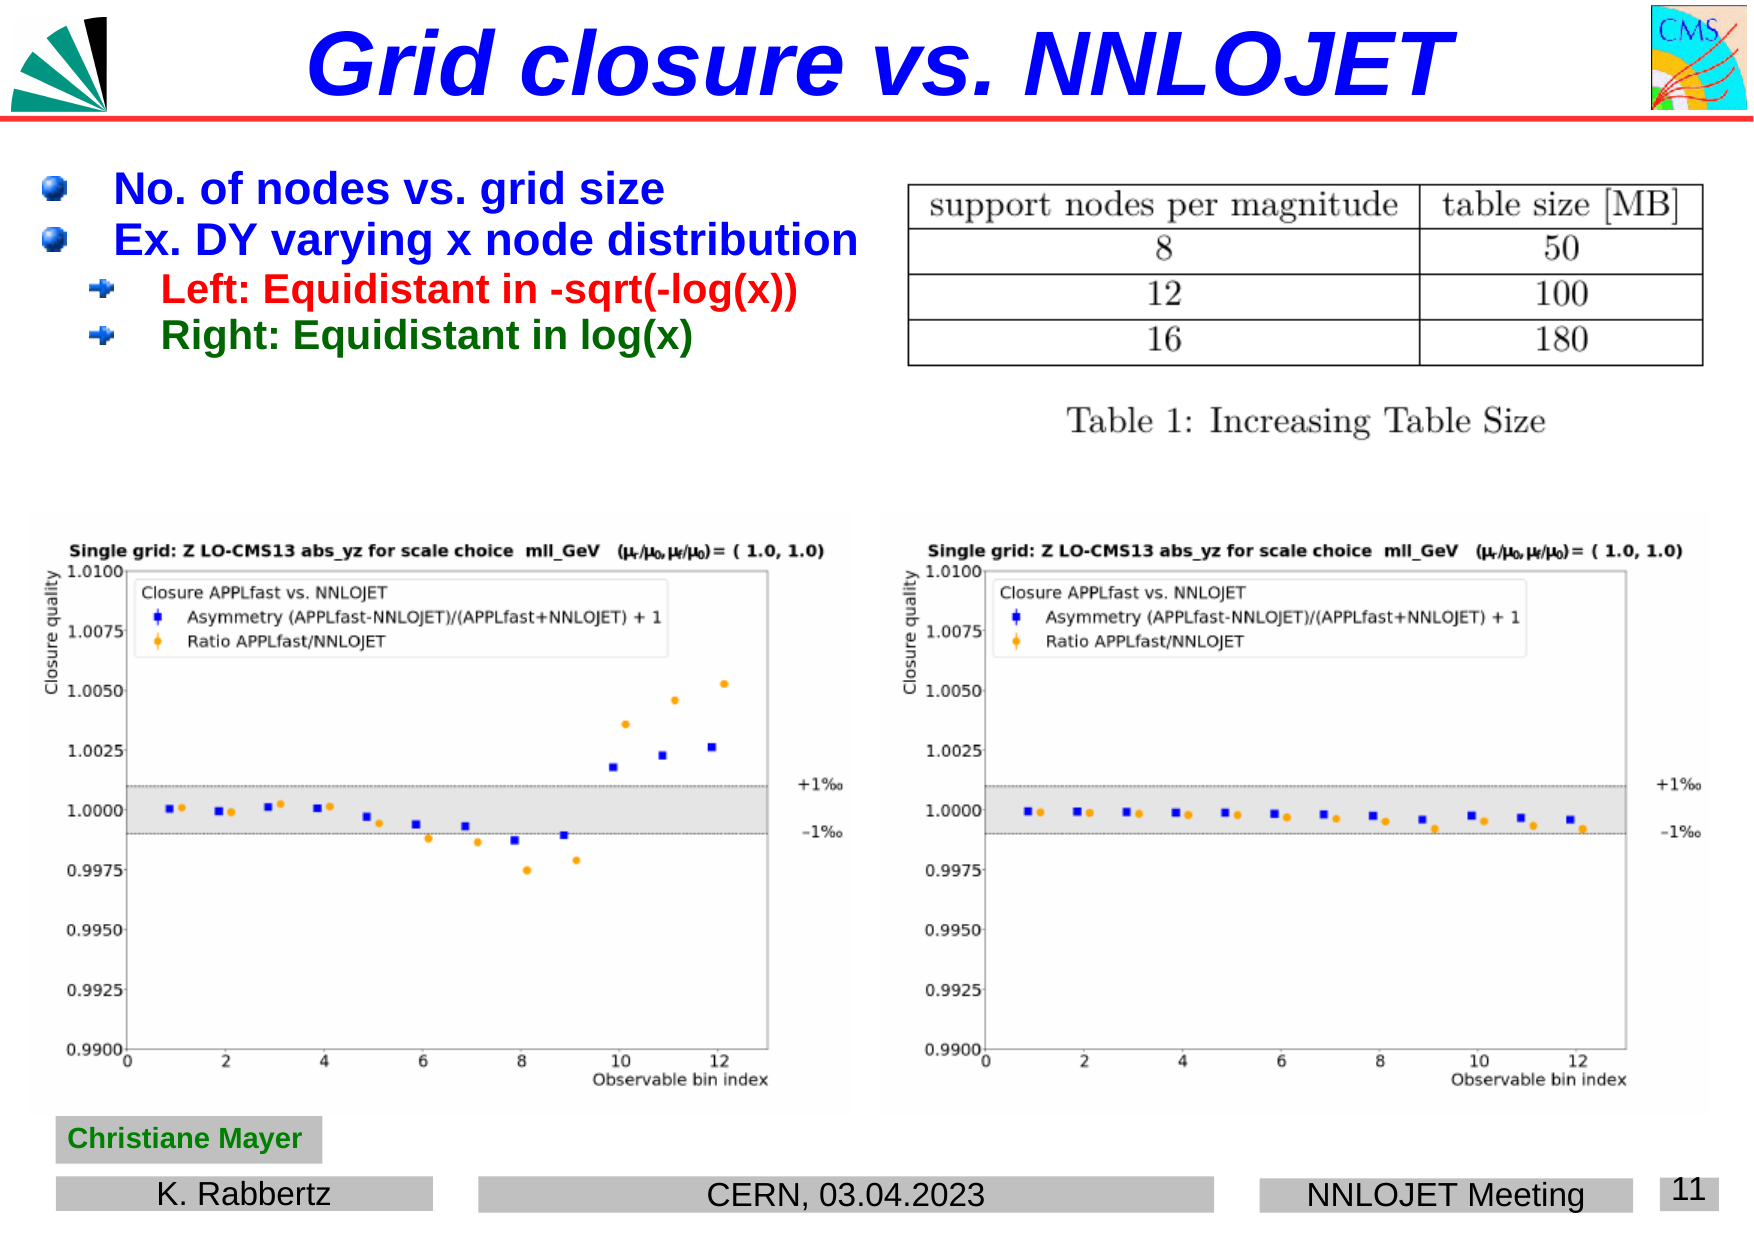

# Grid closure vs. NNLOJET
No. of nodes vs. grid size
Ex. DY varying x node distribution
Left: Equidistant in -sqrt(-log(x))
Right: Equidistant in log(x)
Christiane Mayer